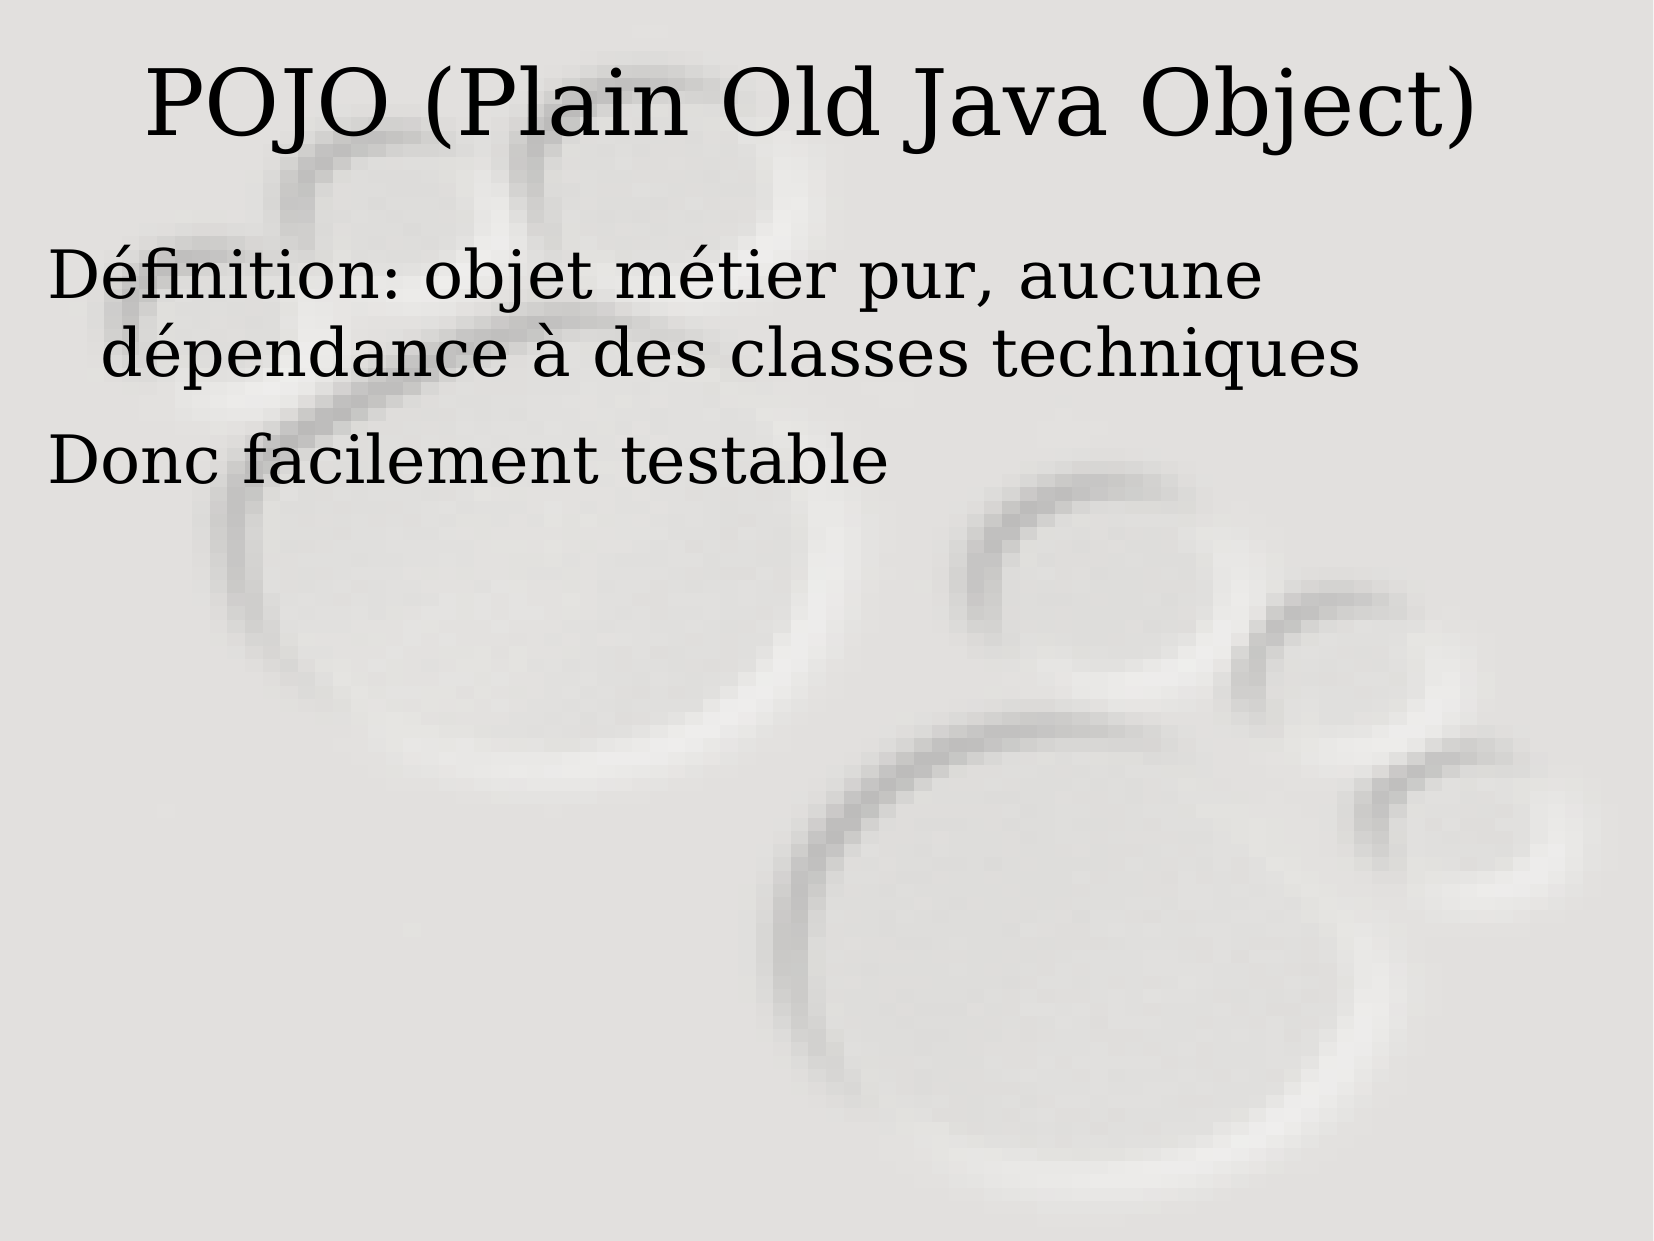

# POJO (Plain Old Java Object)
Définition: objet métier pur, aucune dépendance à des classes techniques
Donc facilement testable